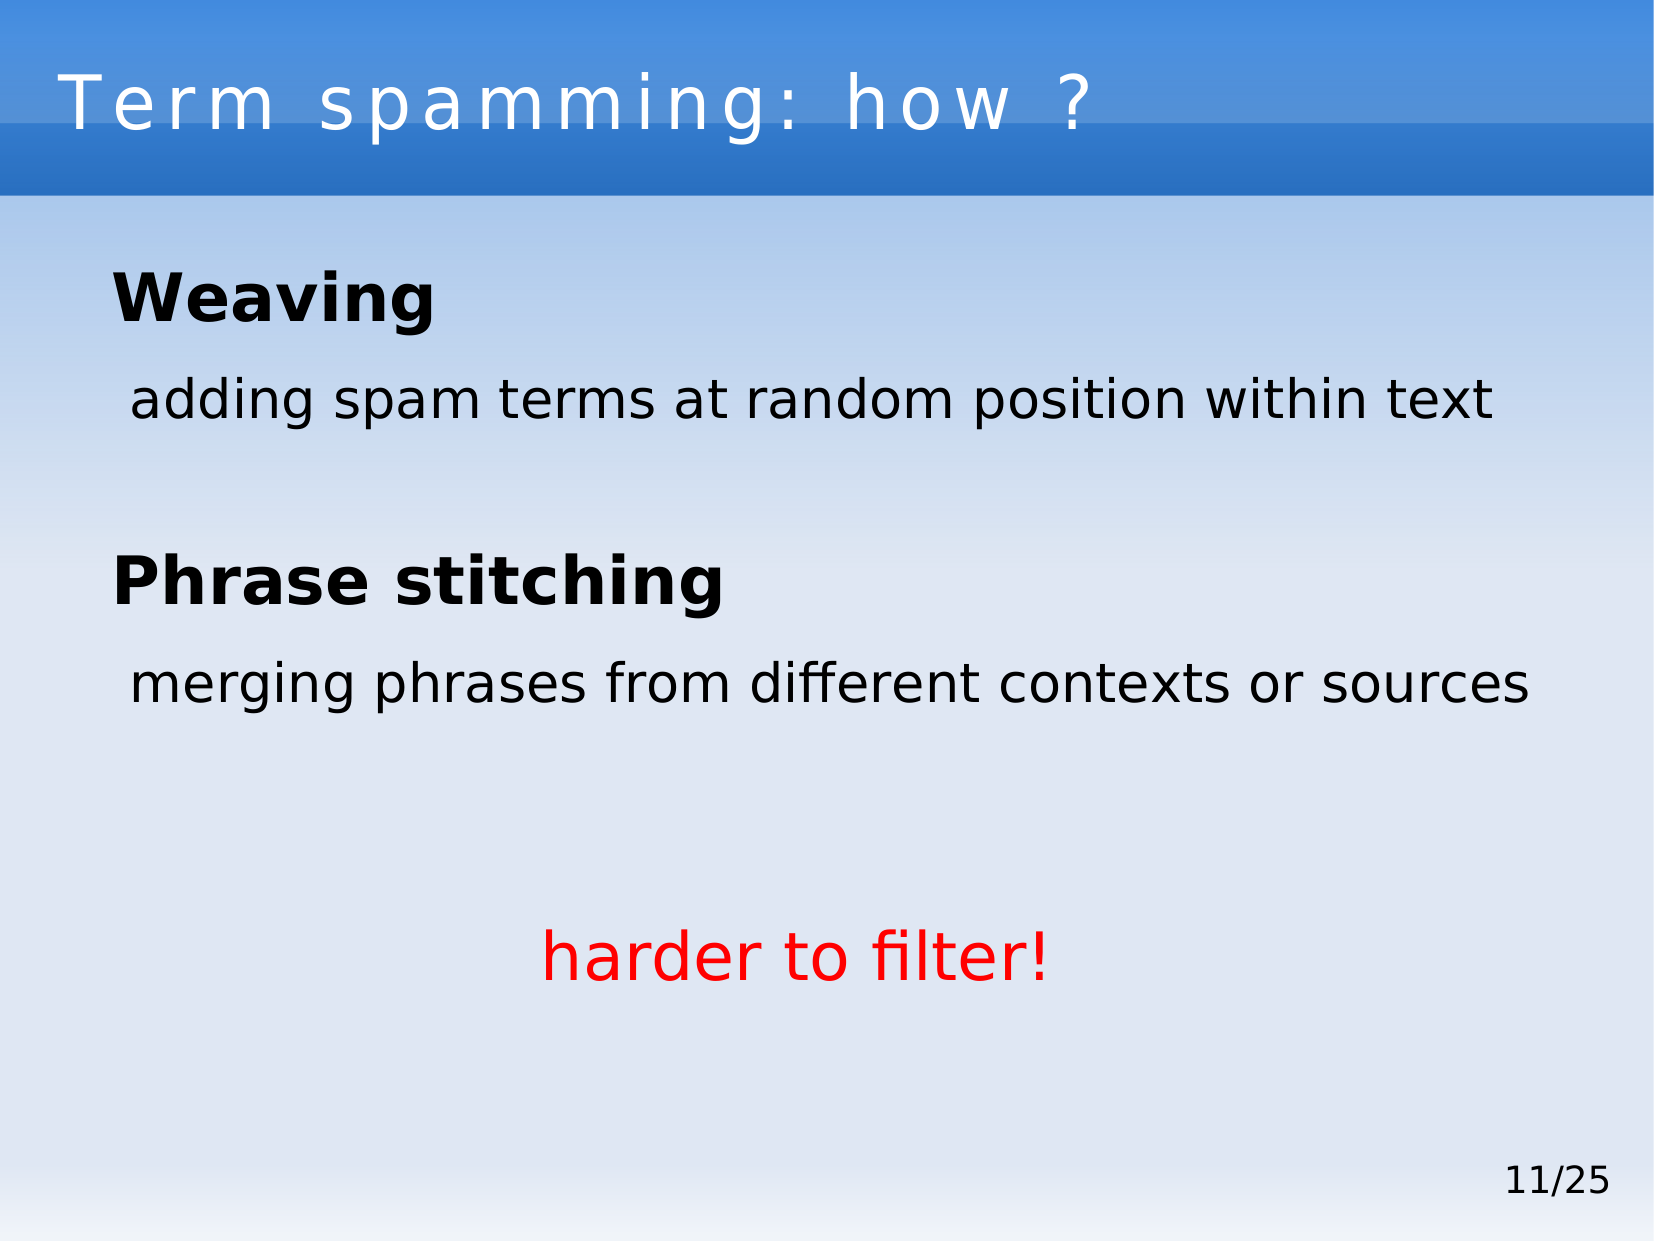

# Term spamming: how ?
 Weaving
adding spam terms at random position within text
 Phrase stitching
merging phrases from different contexts or sources
harder to filter!
11/25